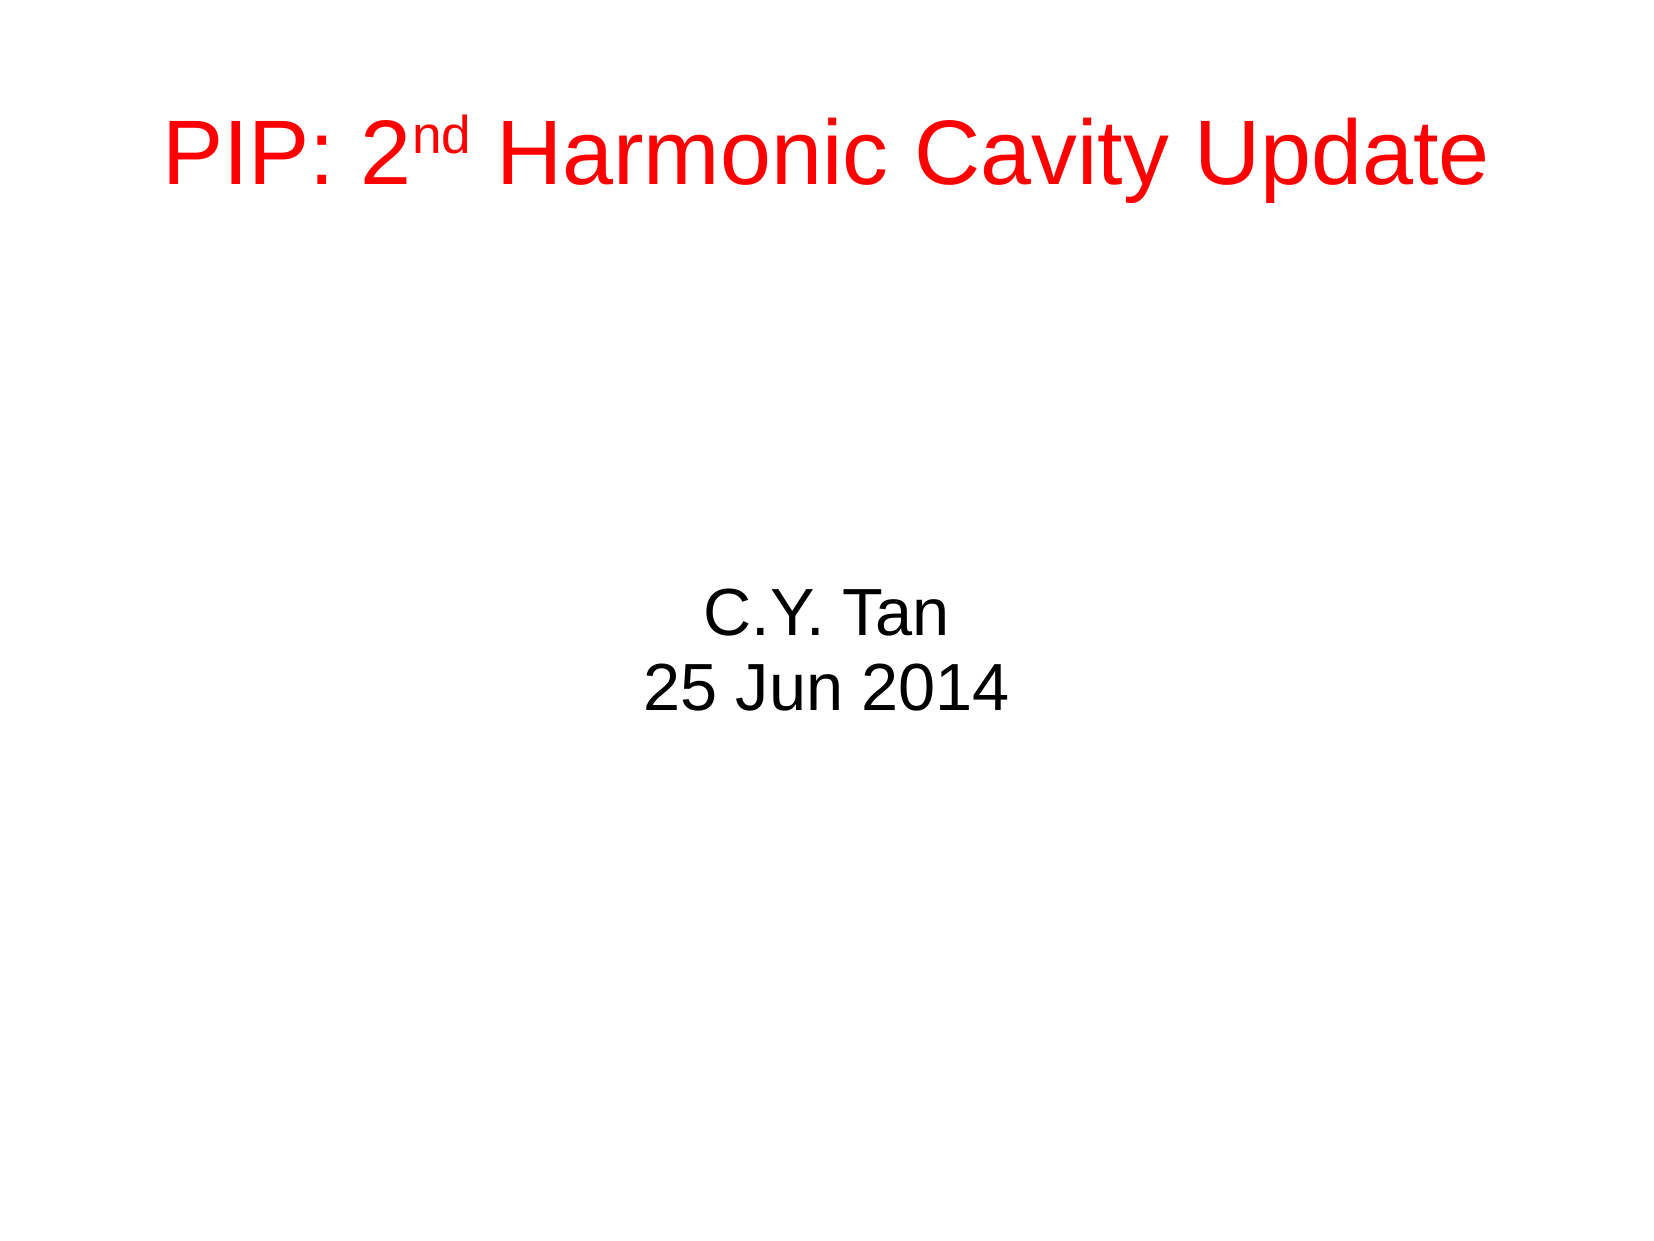

# PIP: 2nd Harmonic Cavity Update
C.Y. Tan
25 Jun 2014